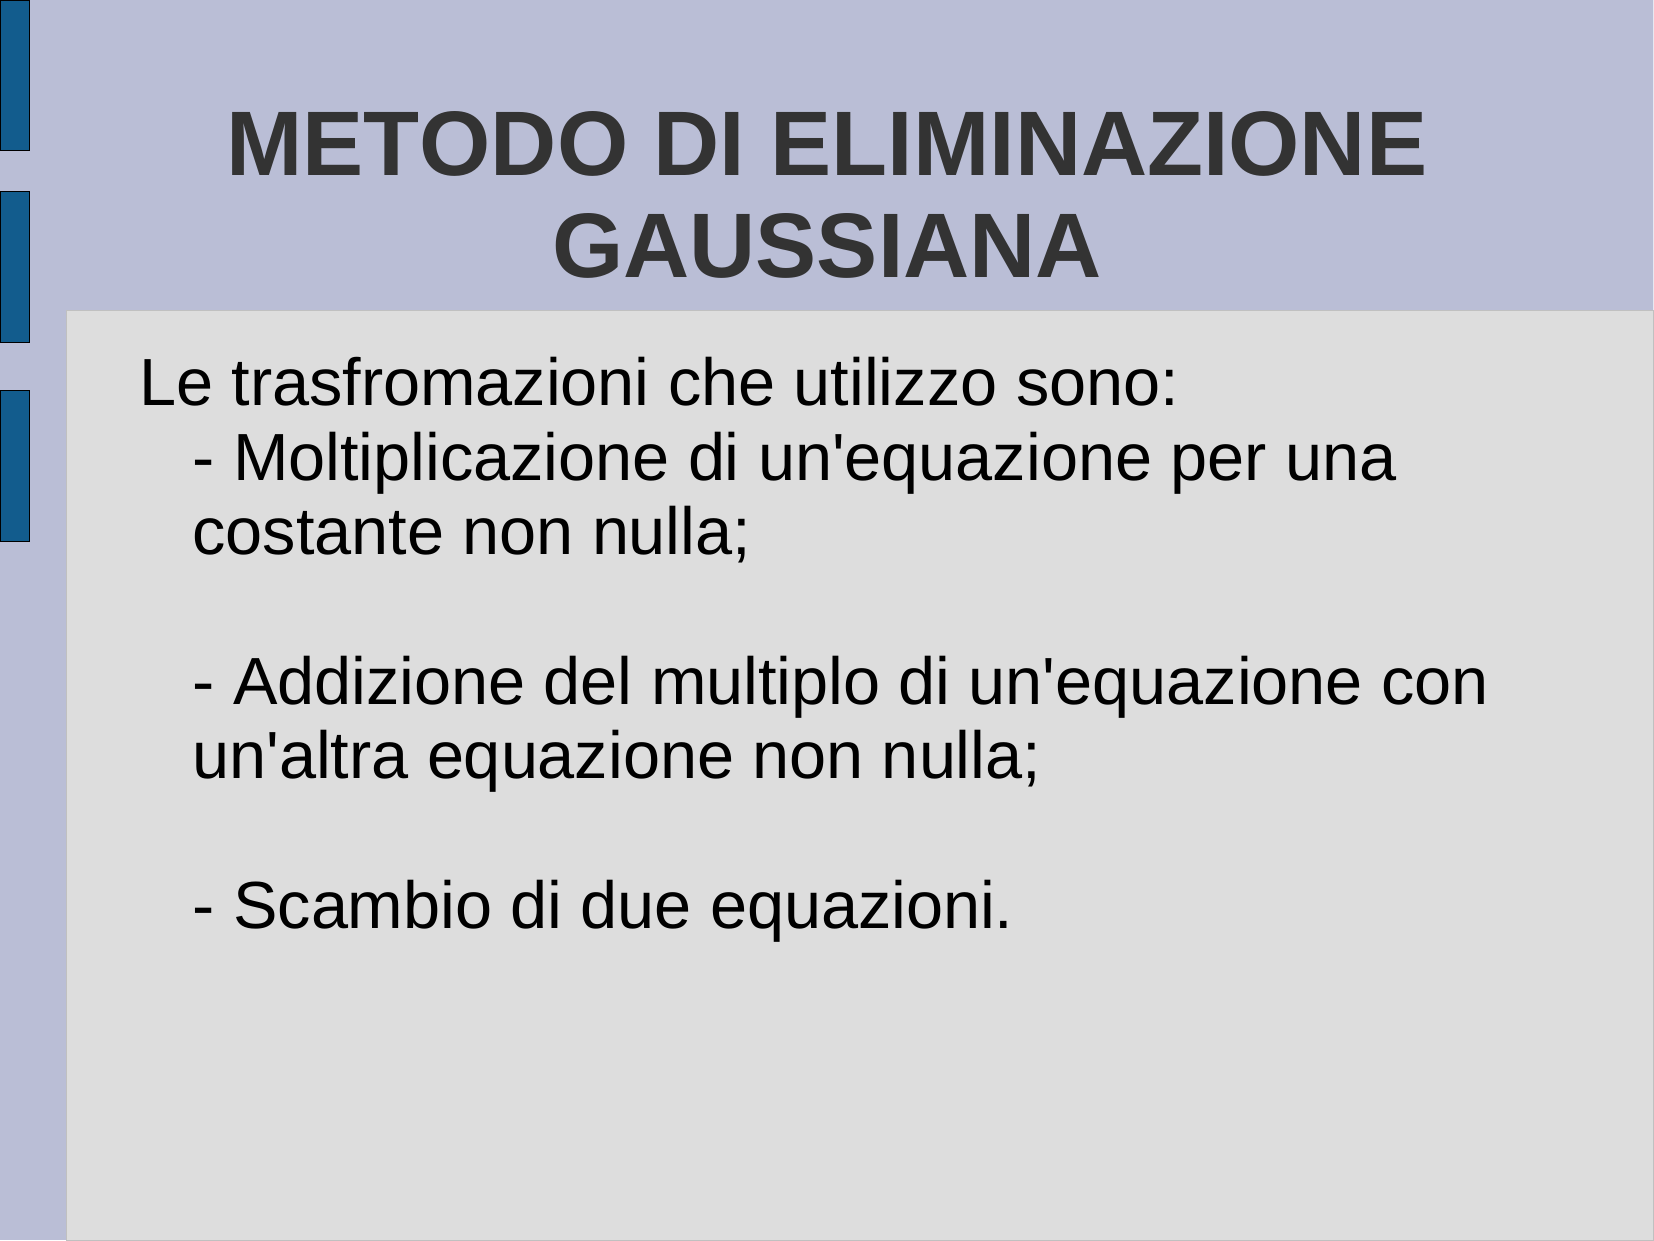

# METODO DI ELIMINAZIONE GAUSSIANA
Le trasfromazioni che utilizzo sono:
- Moltiplicazione di un'equazione per una costante non nulla;
- Addizione del multiplo di un'equazione con un'altra equazione non nulla;
- Scambio di due equazioni.